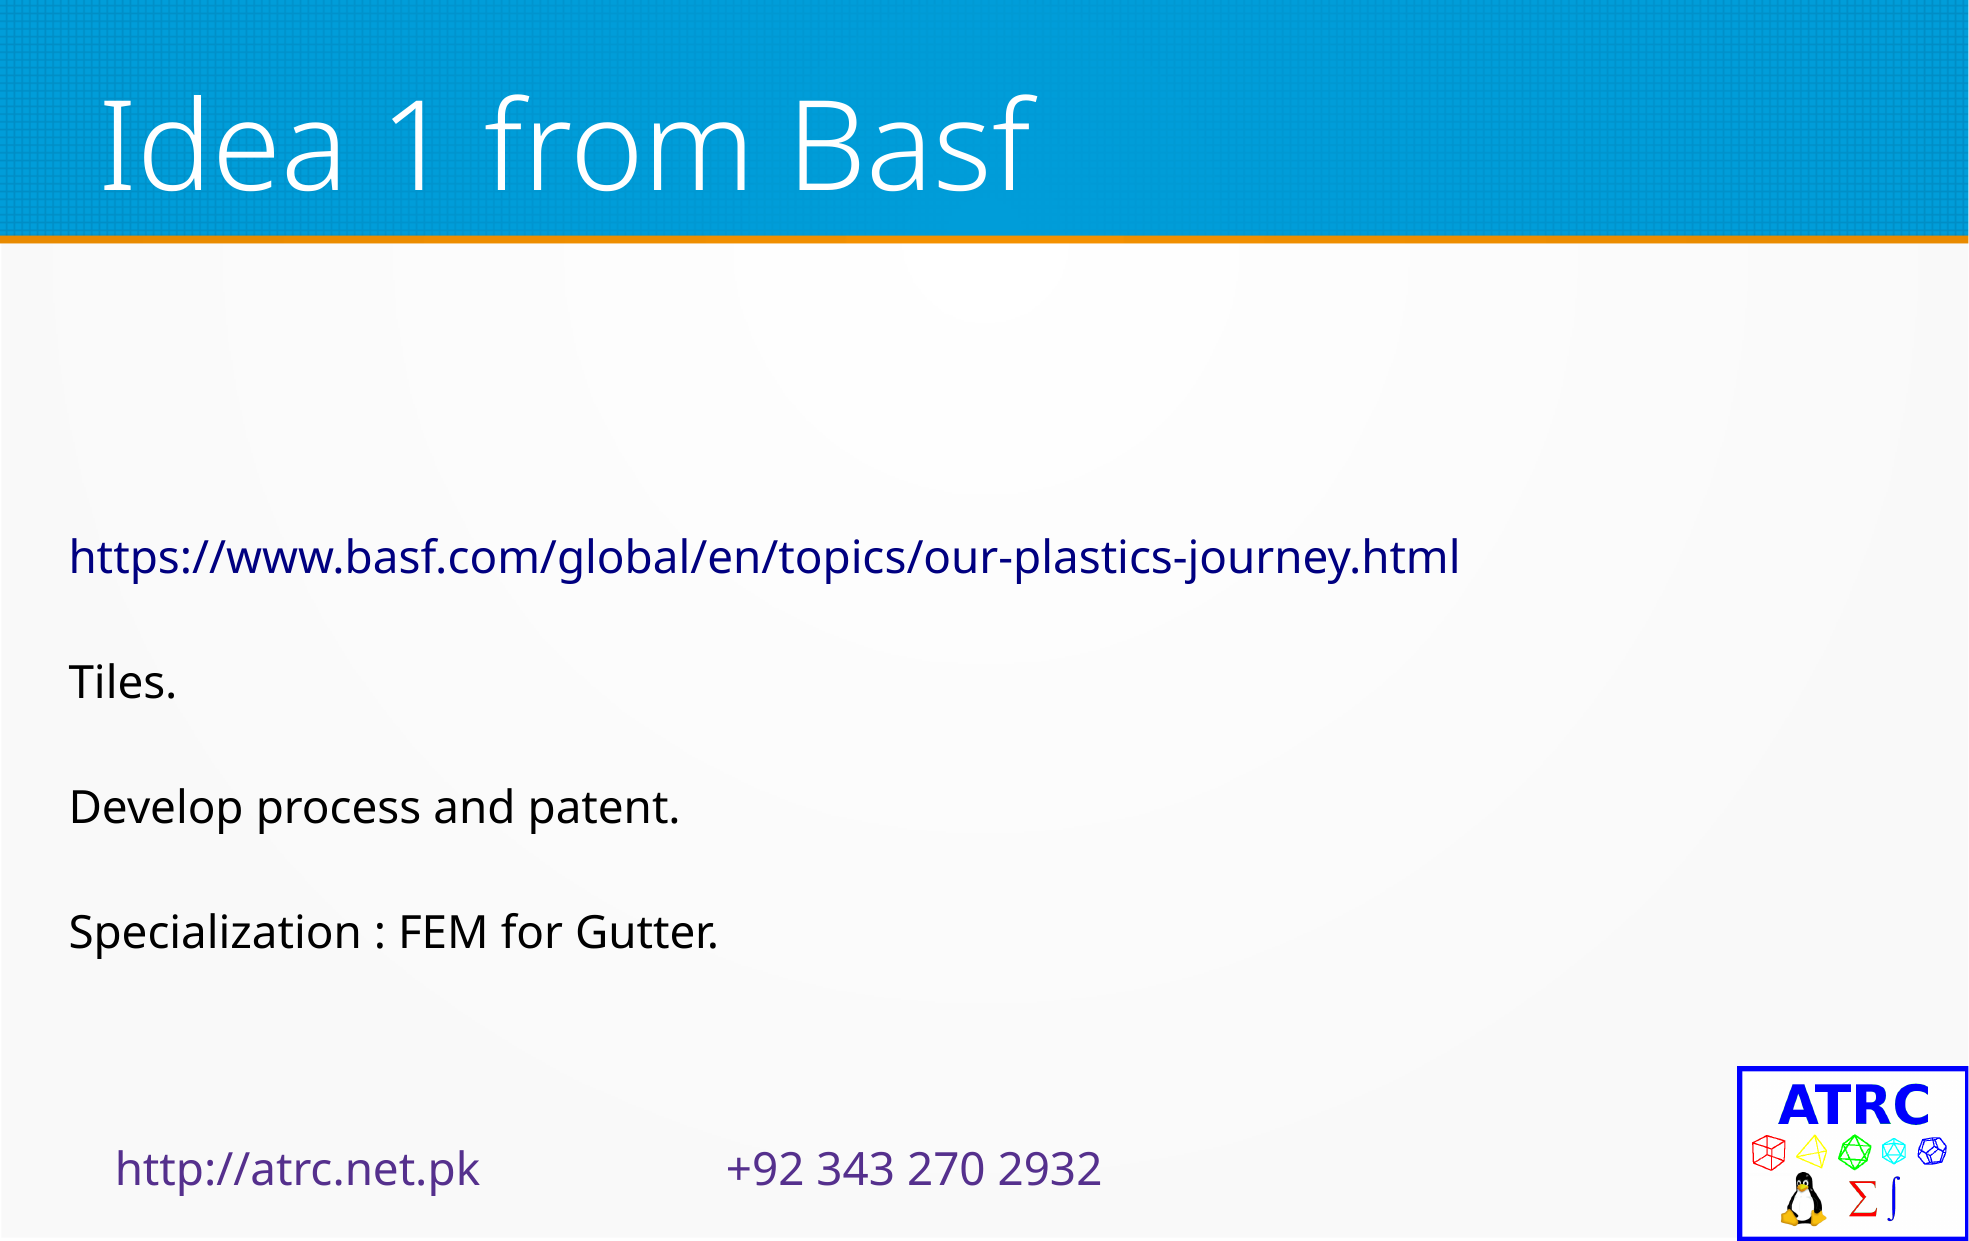

# Idea 1 from Basf
https://www.basf.com/global/en/topics/our-plastics-journey.html
Tiles.
Develop process and patent.
Specialization : FEM for Gutter.